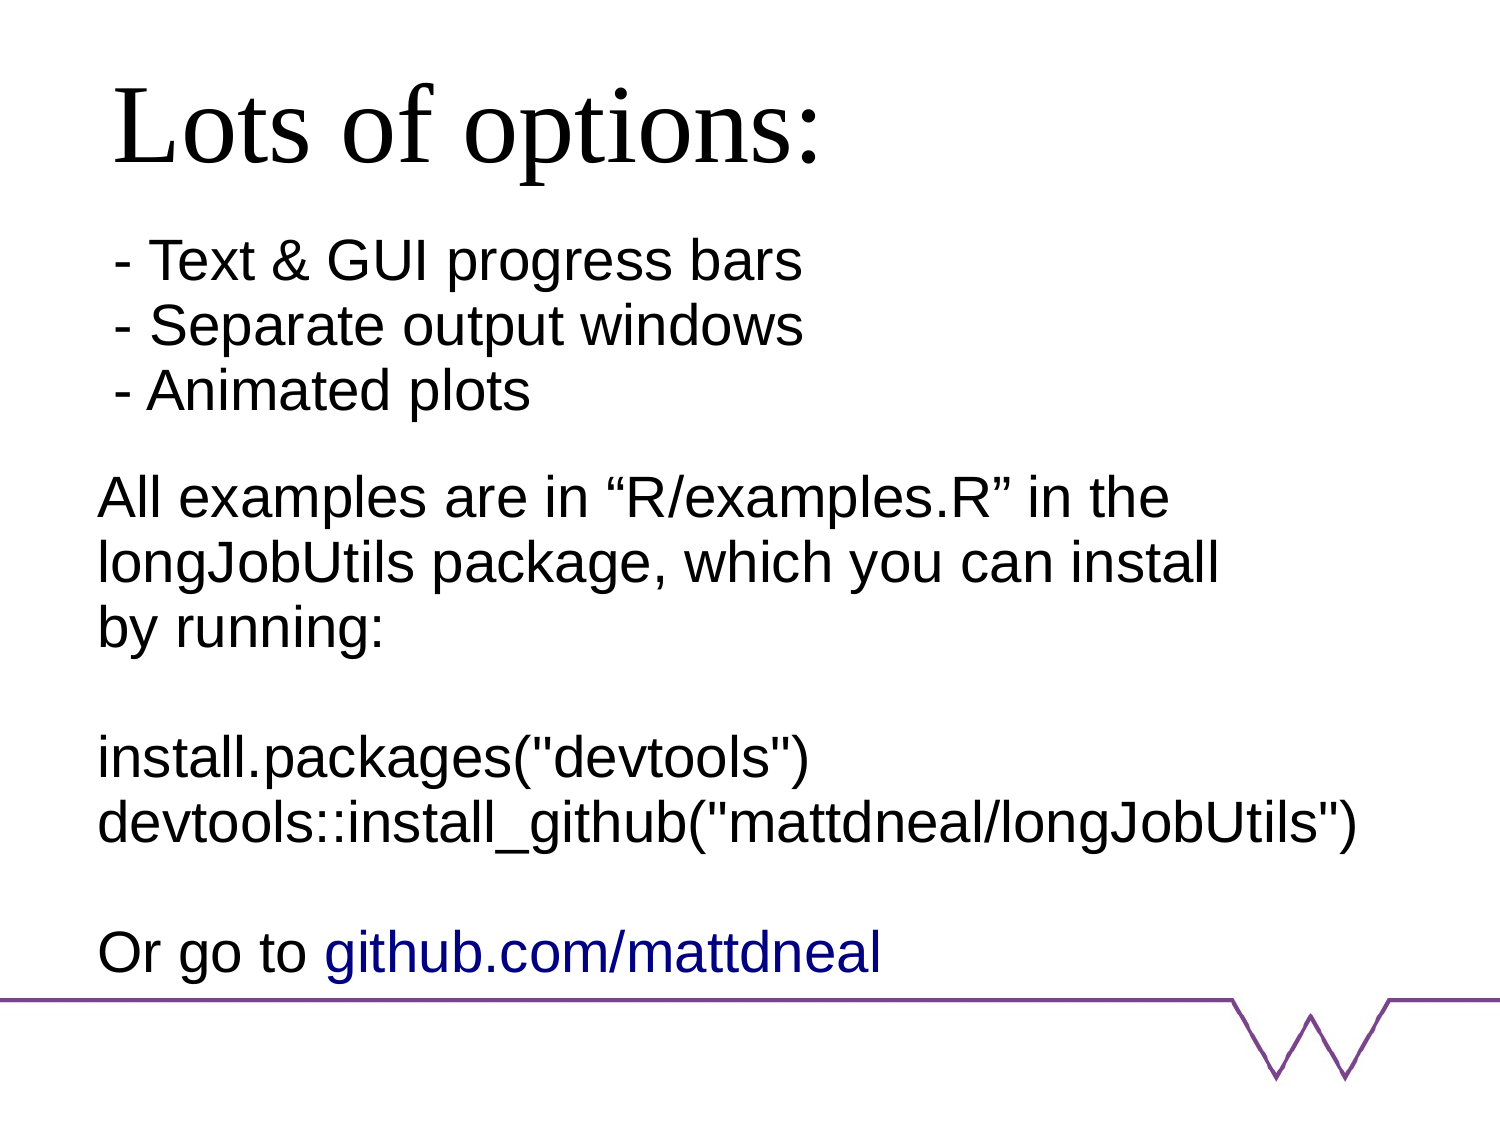

# Lots of options:
 - Text & GUI progress bars
 - Separate output windows
 - Animated plots
All examples are in “R/examples.R” in the
longJobUtils package, which you can install
by running:
install.packages("devtools")
devtools::install_github("mattdneal/longJobUtils")
Or go to github.com/mattdneal